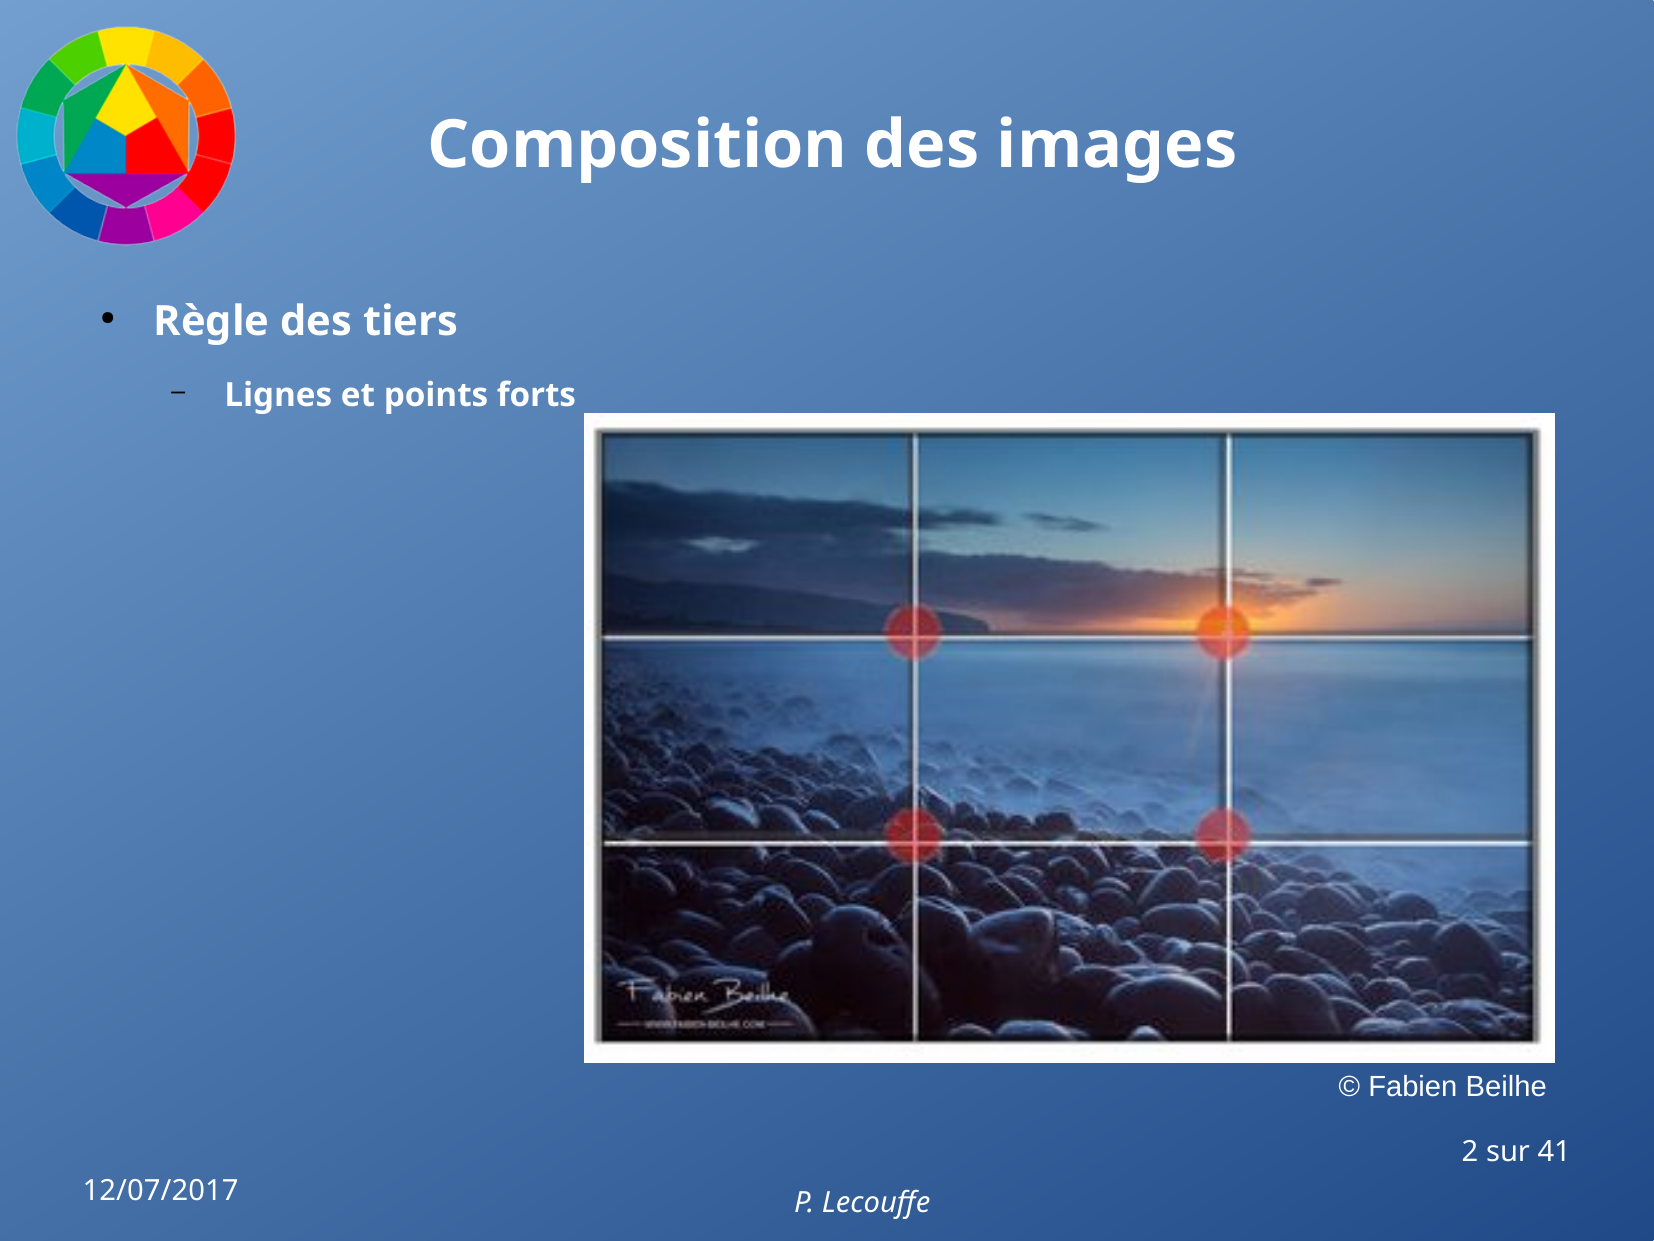

# Composition des images
Règle des tiers
Lignes et points forts
 © Fabien Beilhe
Bonjour
2